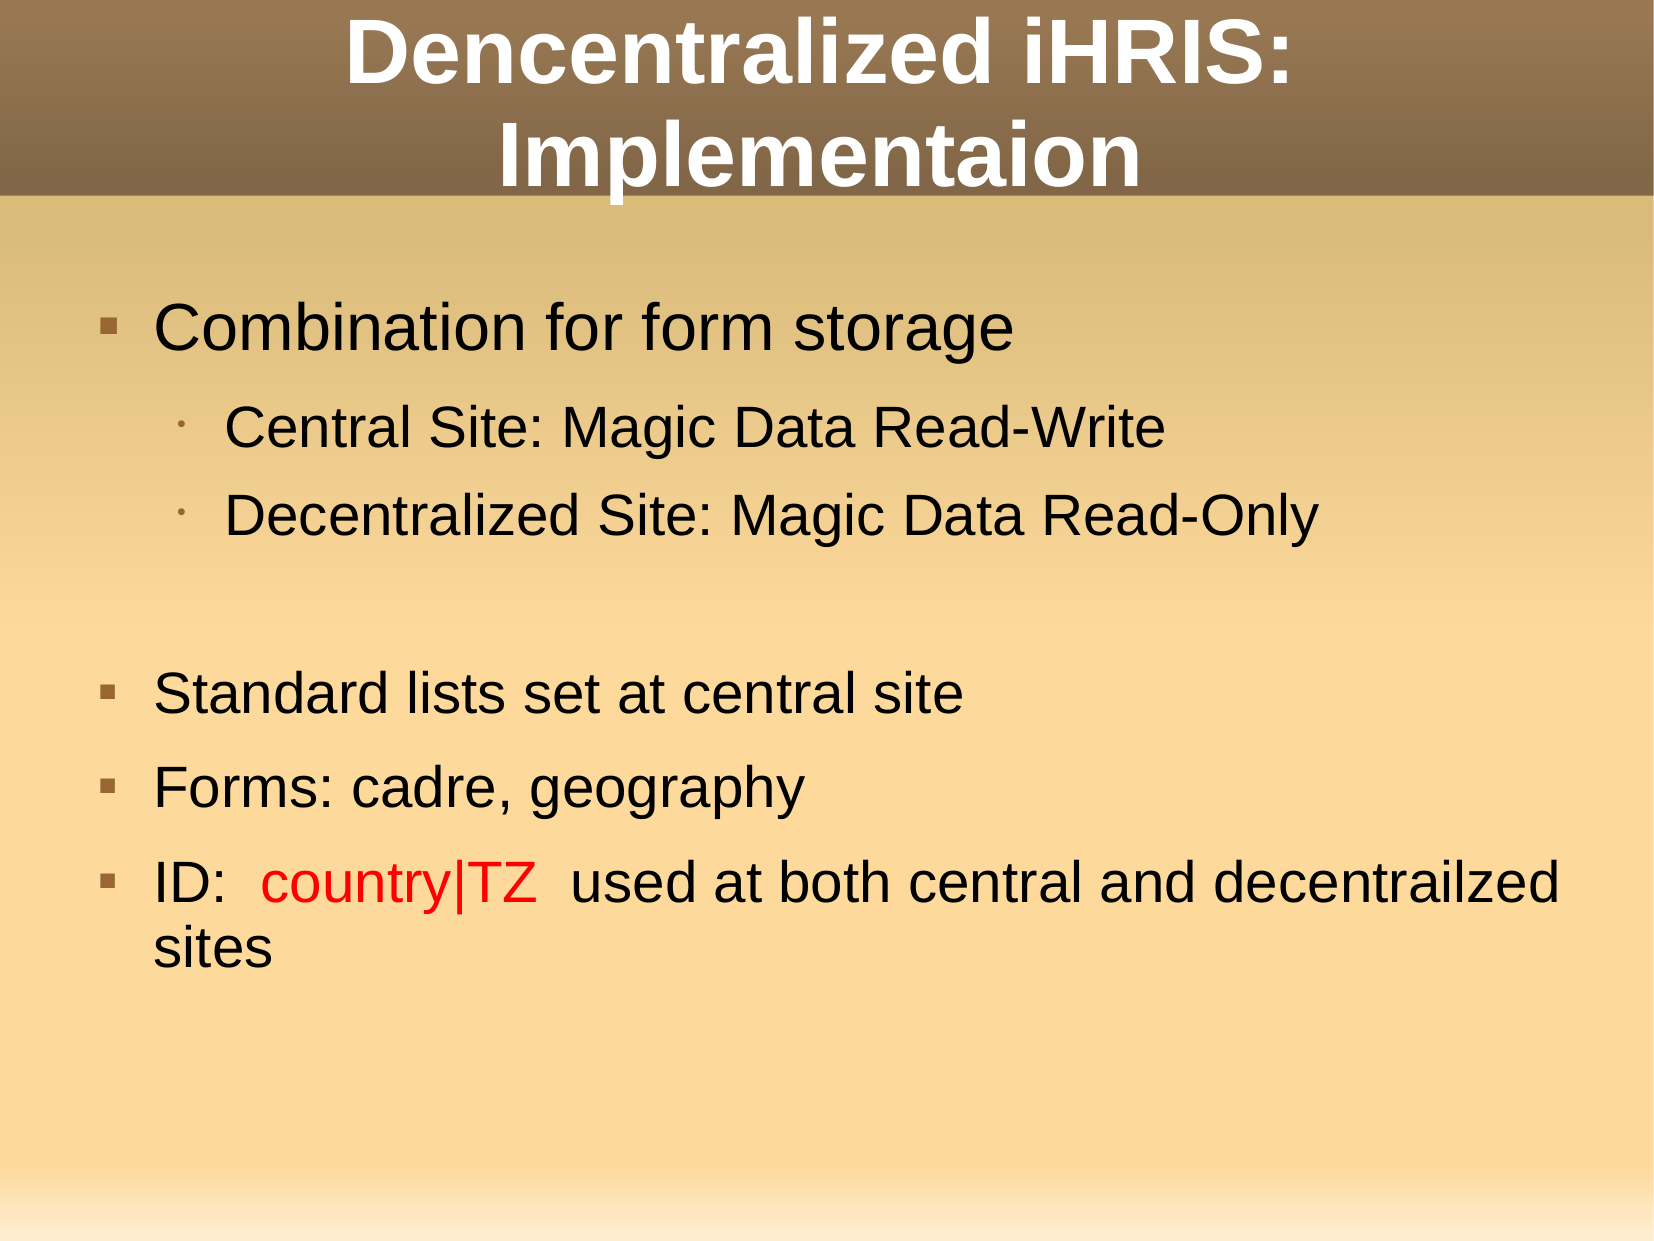

# Dencentralized iHRIS: Implementaion
Combination for form storage
Central Site: Magic Data Read-Write
Decentralized Site: Magic Data Read-Only
Standard lists set at central site
Forms: cadre, geography
ID: country|TZ used at both central and decentrailzed sites